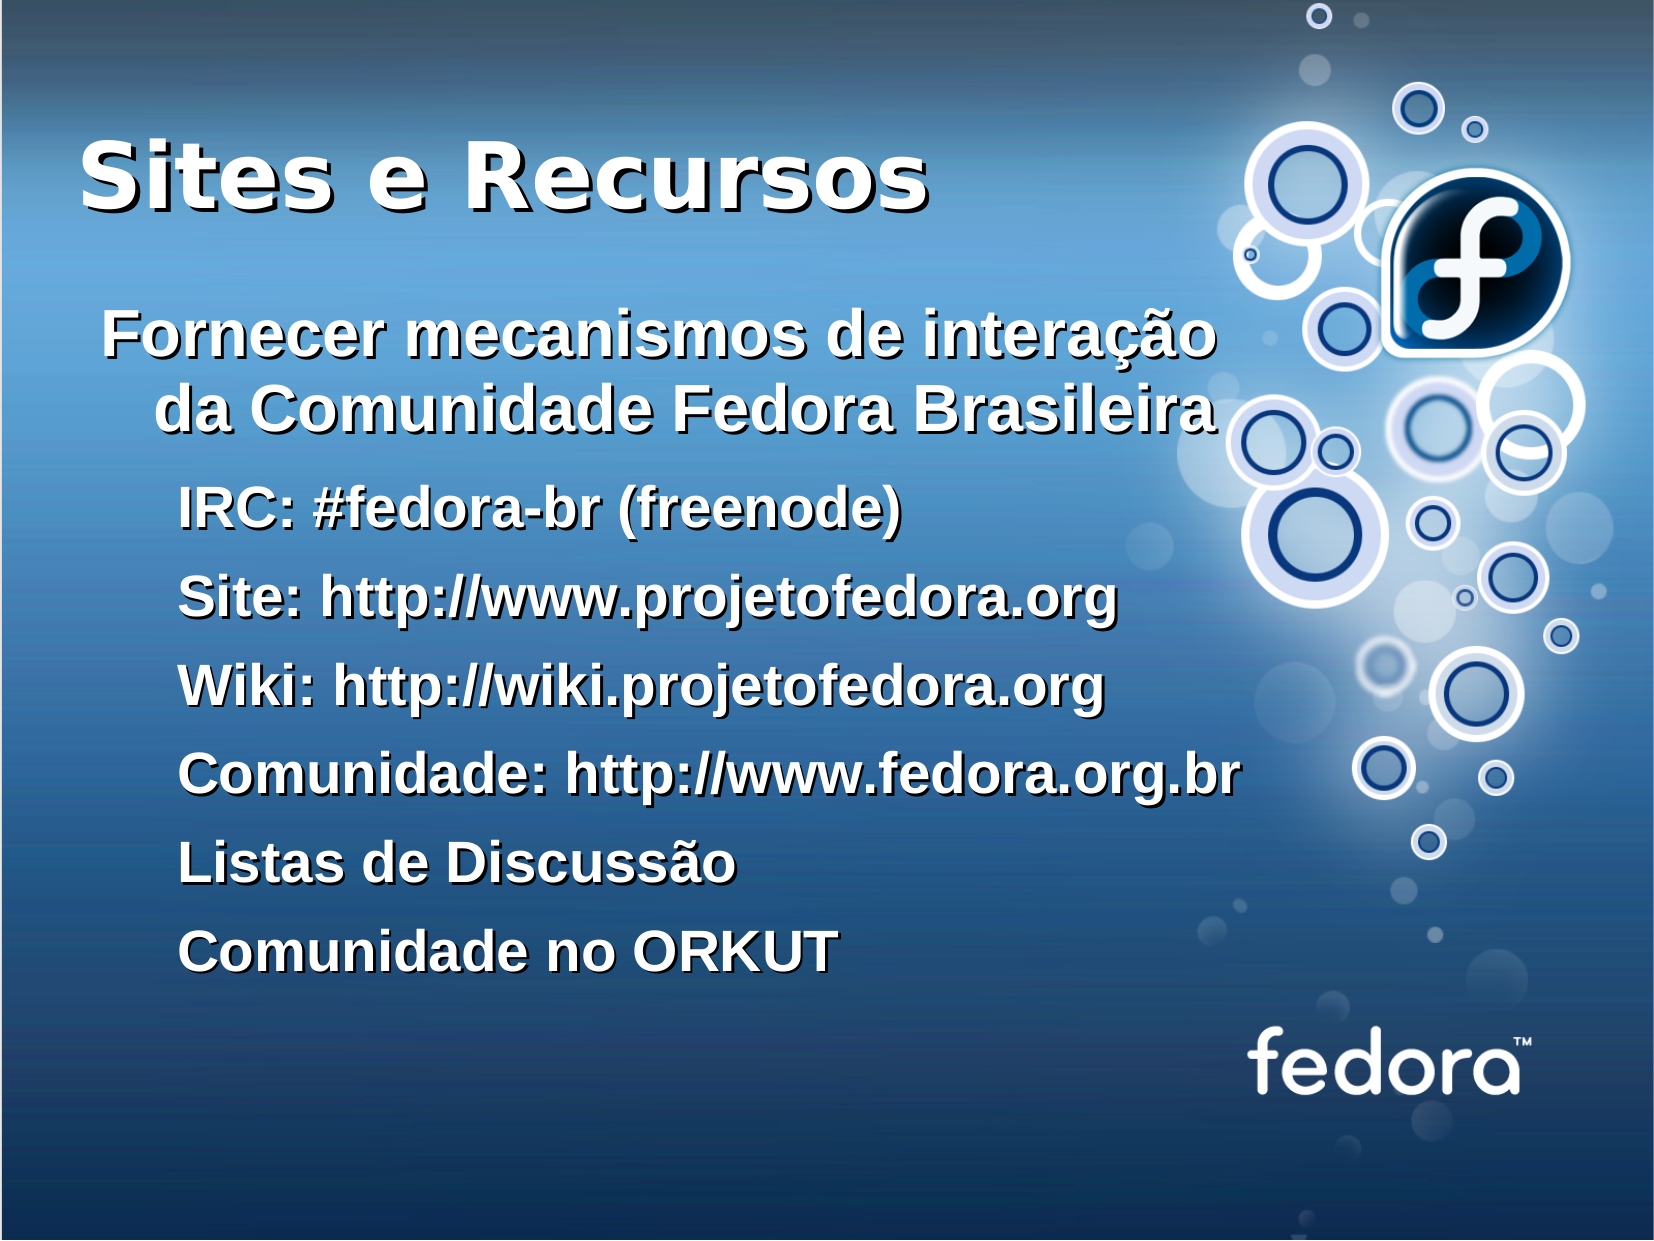

# Sites e Recursos
Fornecer mecanismos de interação da Comunidade Fedora Brasileira
IRC: #fedora-br (freenode)
Site: http://www.projetofedora.org
Wiki: http://wiki.projetofedora.org
Comunidade: http://www.fedora.org.br
Listas de Discussão
Comunidade no ORKUT